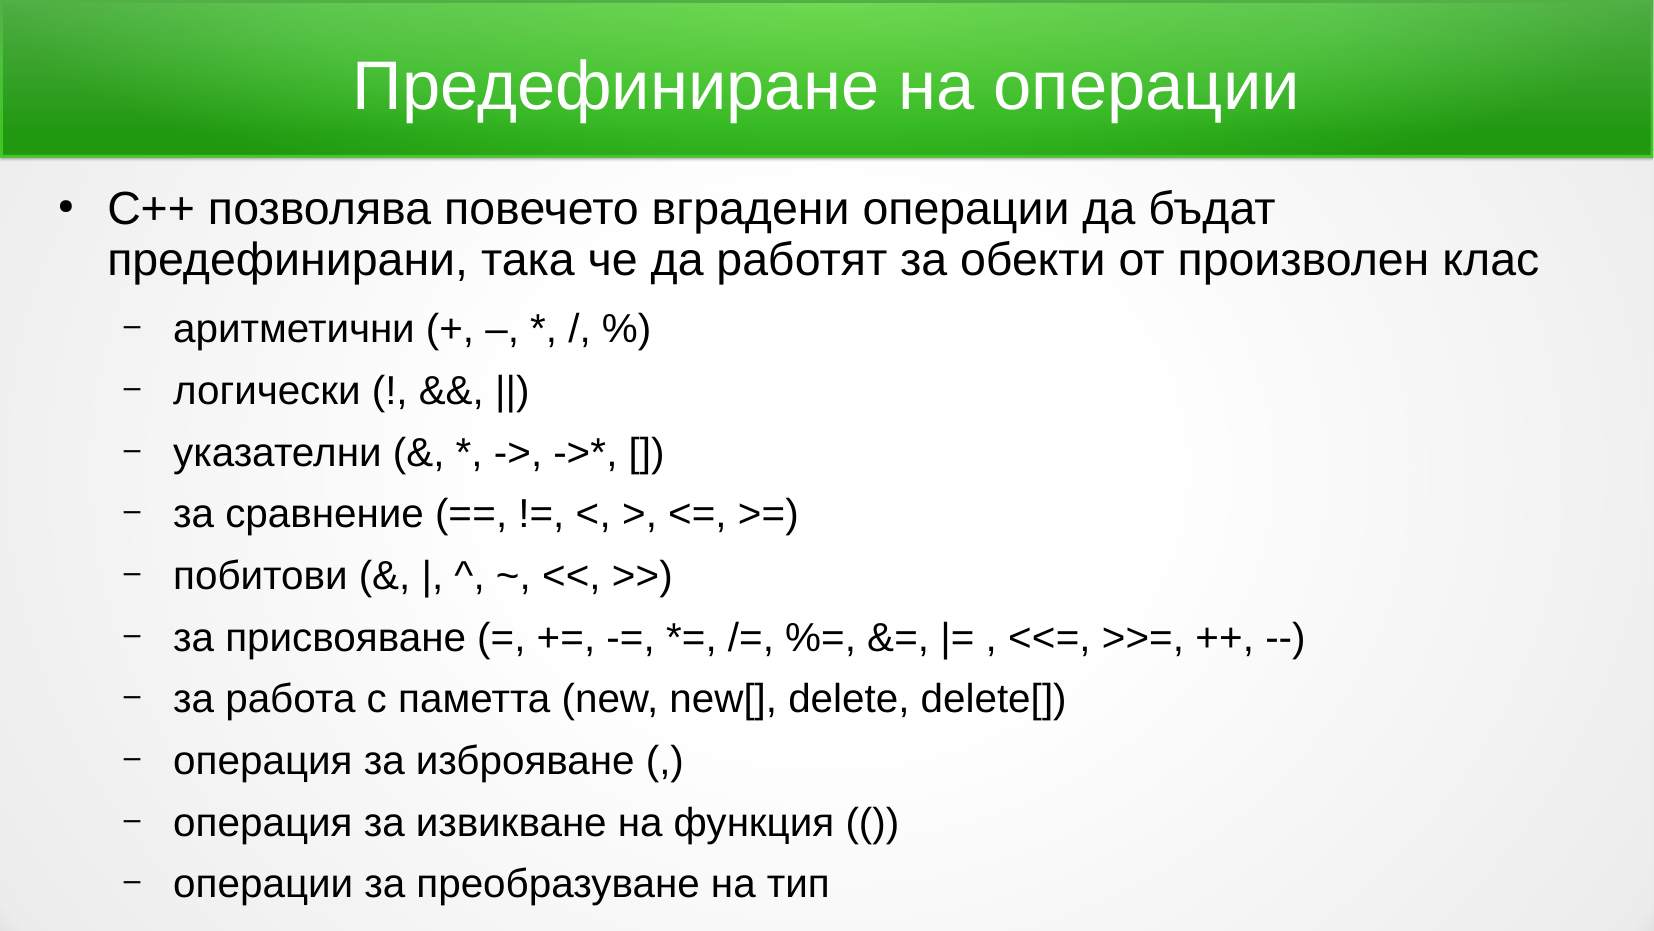

# Предефиниране на операции
C++ позволява повечето вградени операции да бъдат предефинирани, така че да работят за обекти от произволен клас
аритметични (+, –, *, /, %)
логически (!, &&, ||)
указателни (&, *, ->, ->*, [])
за сравнение (==, !=, <, >, <=, >=)
побитови (&, |, ^, ~, <<, >>)
за присвояване (=, +=, -=, *=, /=, %=, &=, |= , <<=, >>=, ++, --)
за работа с паметта (new, new[], delete, delete[])
операция за изброяване (,)
операция за извикване на функция (())
операции за преобразуване на тип